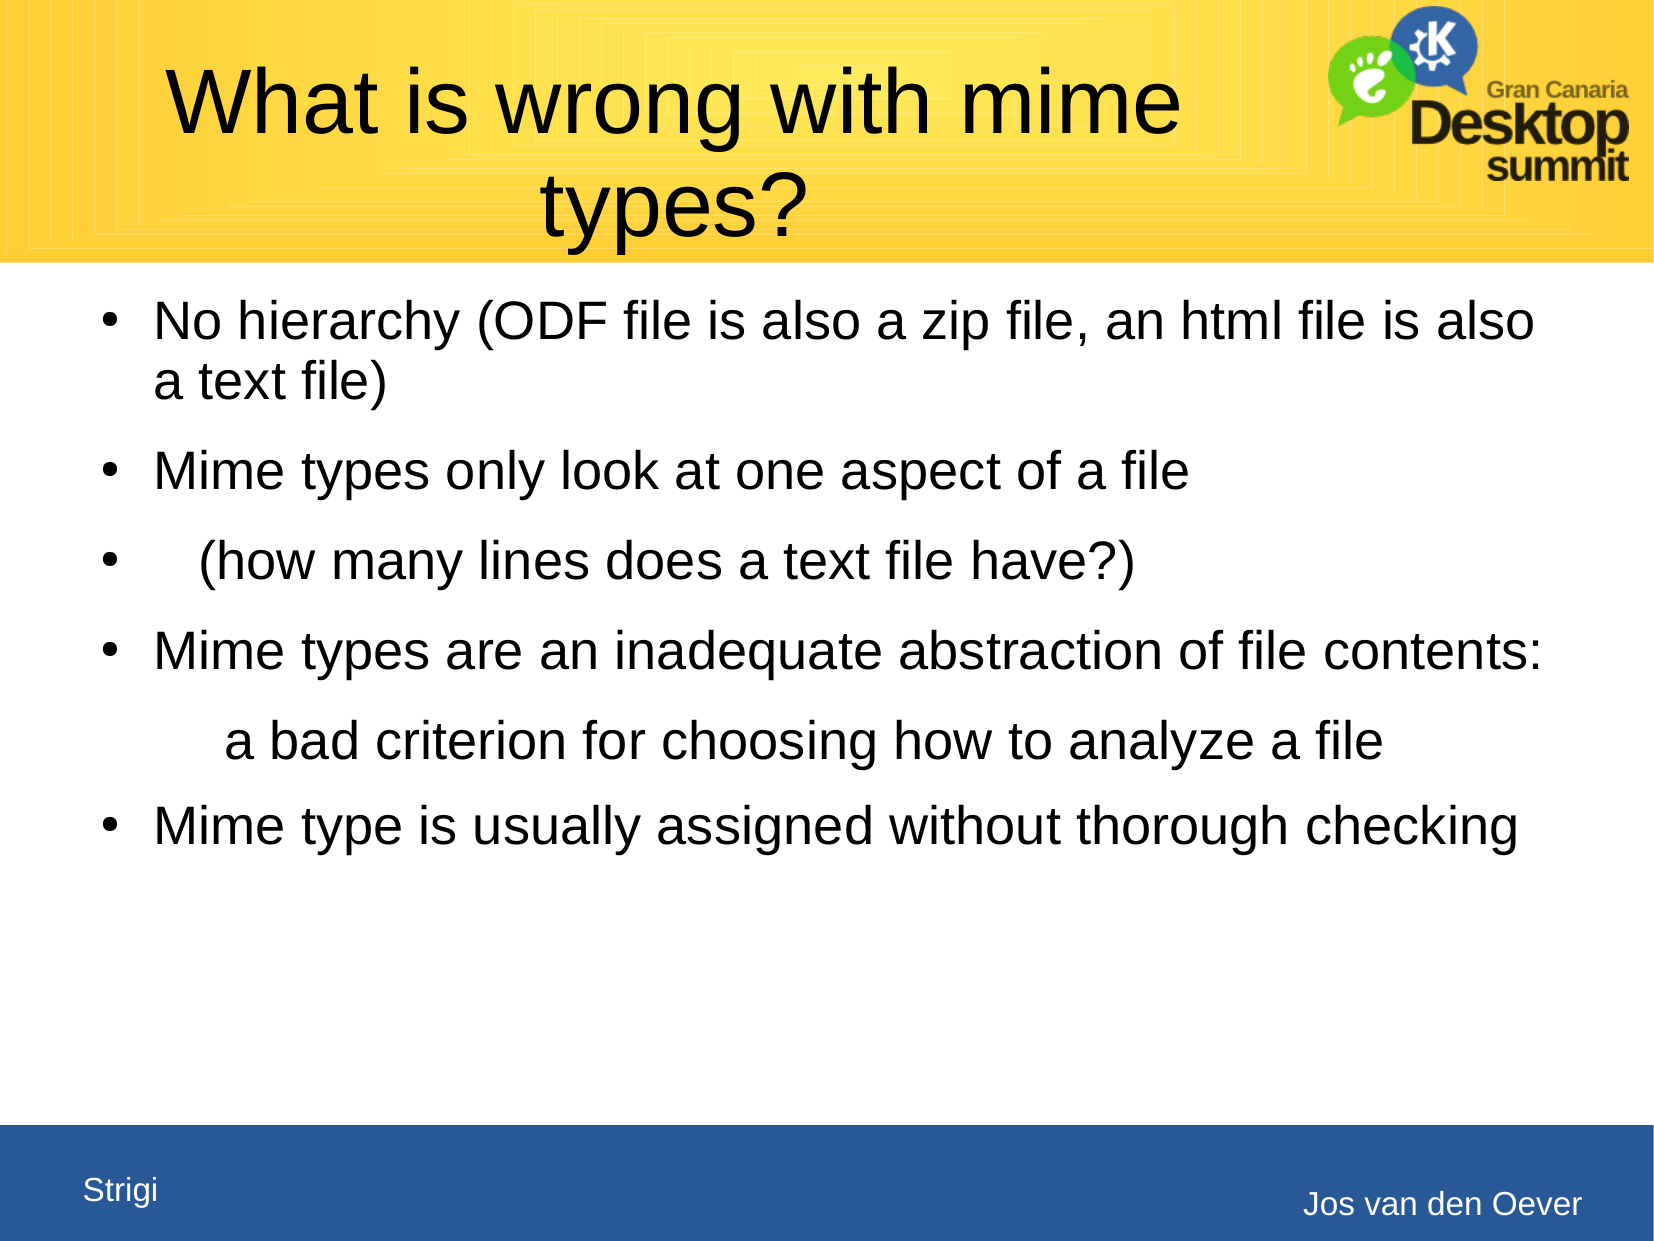

# What is wrong with mime types?
No hierarchy (ODF file is also a zip file, an html file is also a text file)
Mime types only look at one aspect of a file
 (how many lines does a text file have?)
Mime types are an inadequate abstraction of file contents:
a bad criterion for choosing how to analyze a file
Mime type is usually assigned without thorough checking